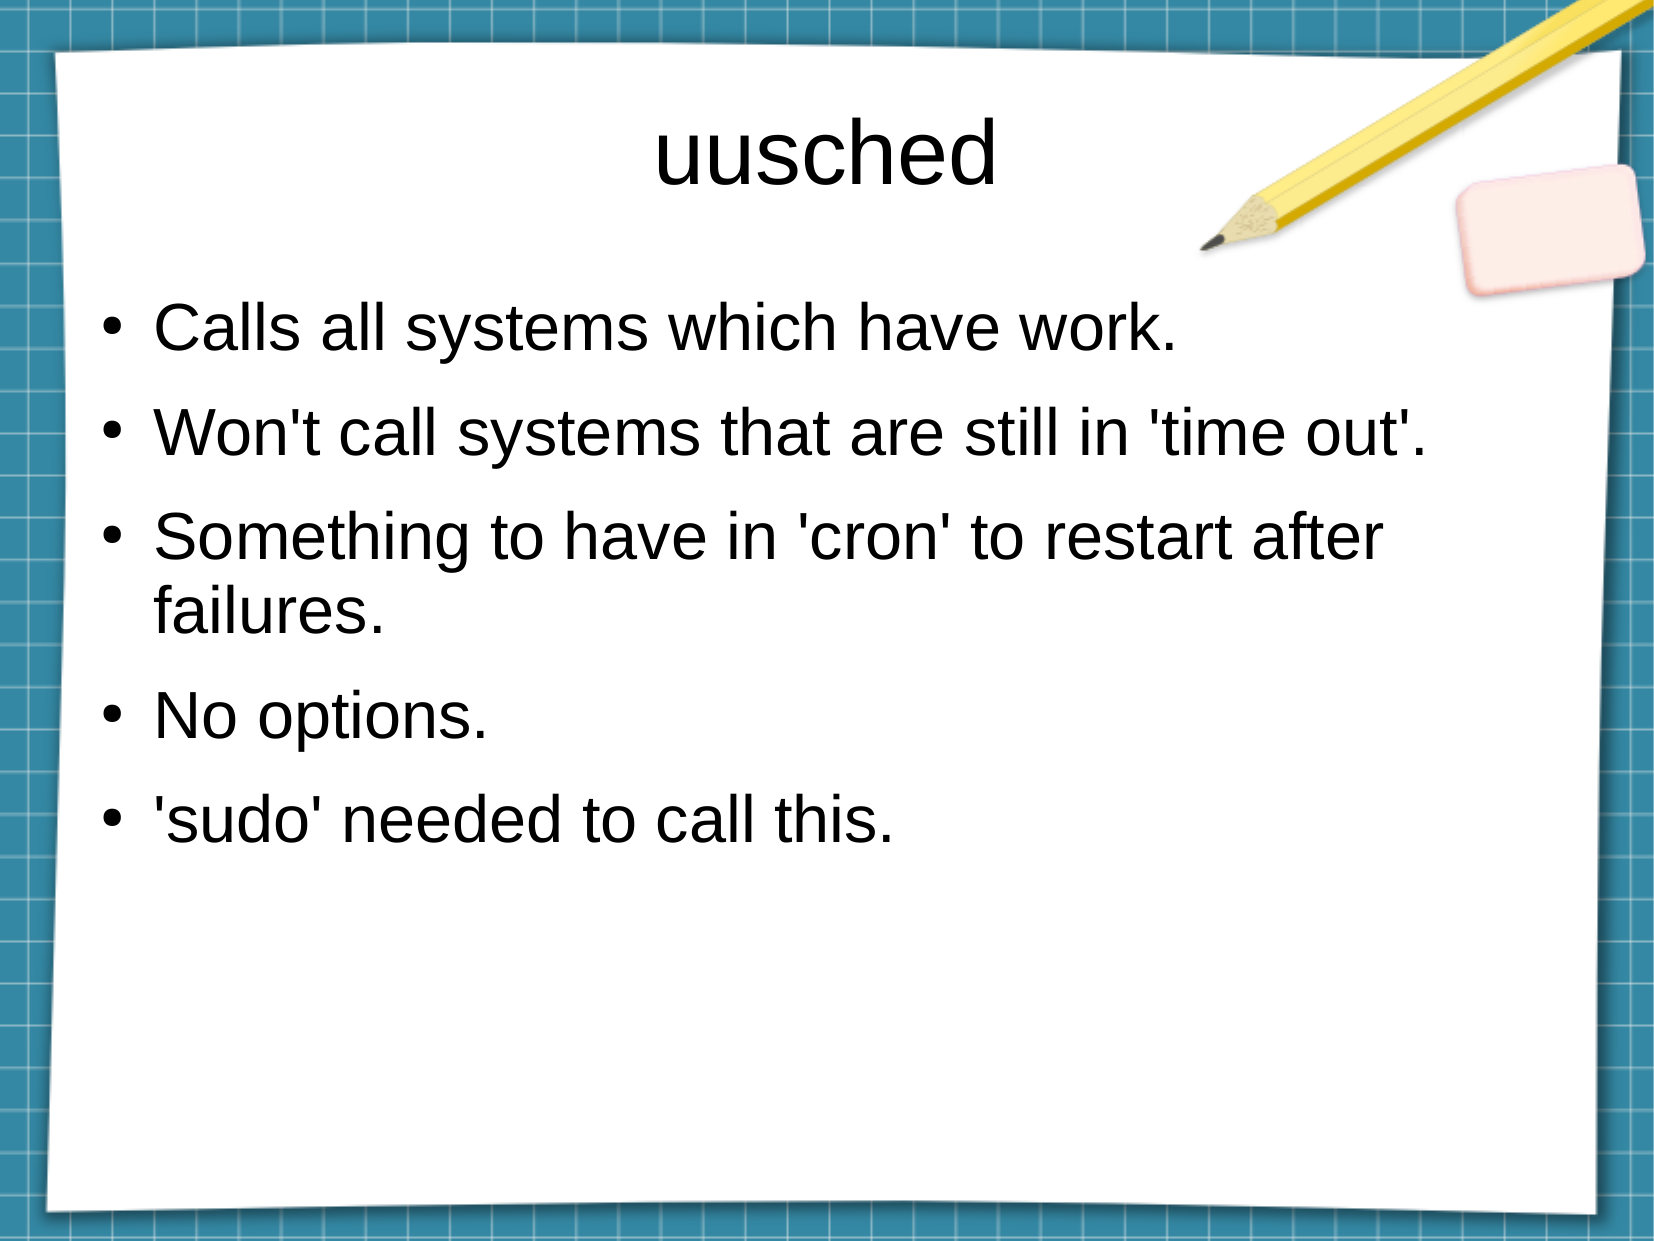

# uusched
Calls all systems which have work.
Won't call systems that are still in 'time out'.
Something to have in 'cron' to restart after failures.
No options.
'sudo' needed to call this.